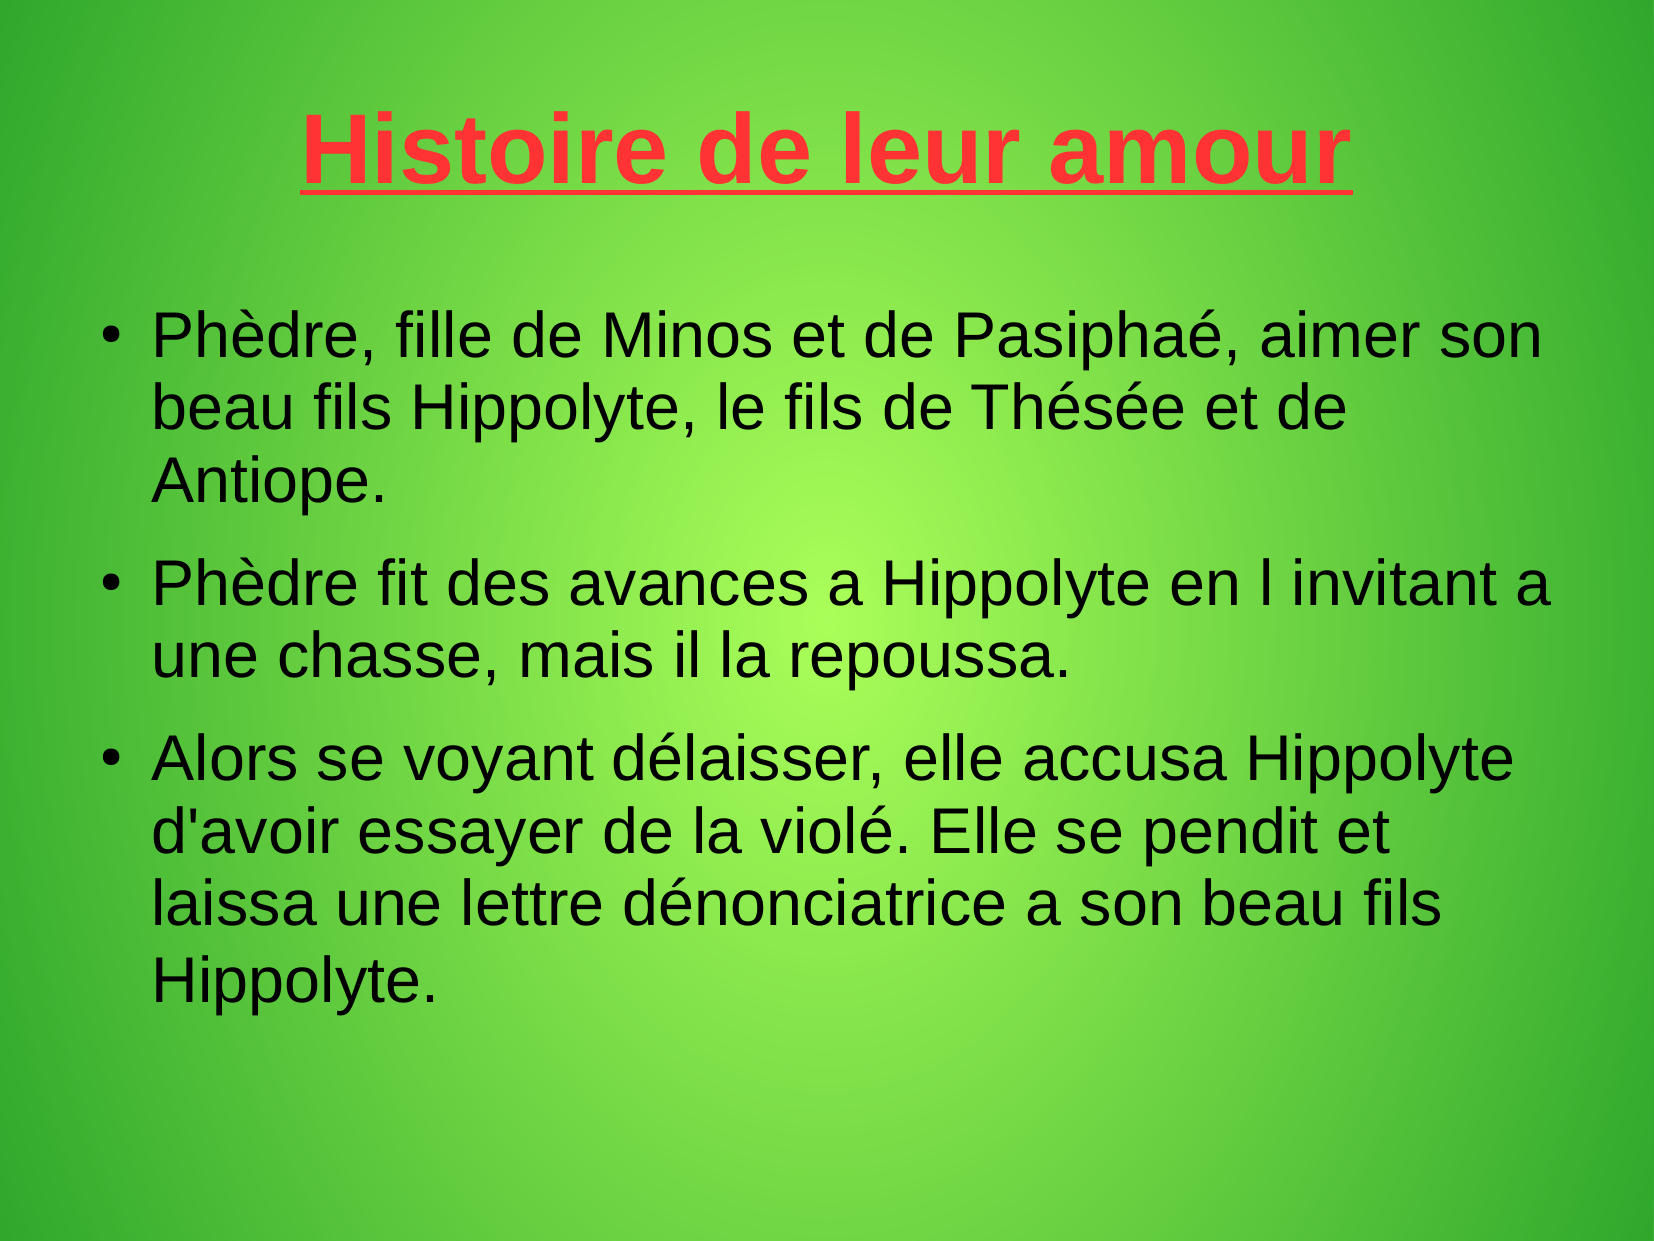

# Histoire de leur amour
Phèdre, fille de Minos et de Pasiphaé, aimer son beau fils Hippolyte, le fils de Thésée et de Antiope.
Phèdre fit des avances a Hippolyte en l invitant a une chasse, mais il la repoussa.
Alors se voyant délaisser, elle accusa Hippolyte d'avoir essayer de la violé. Elle se pendit et laissa une lettre dénonciatrice a son beau fils Hippolyte.